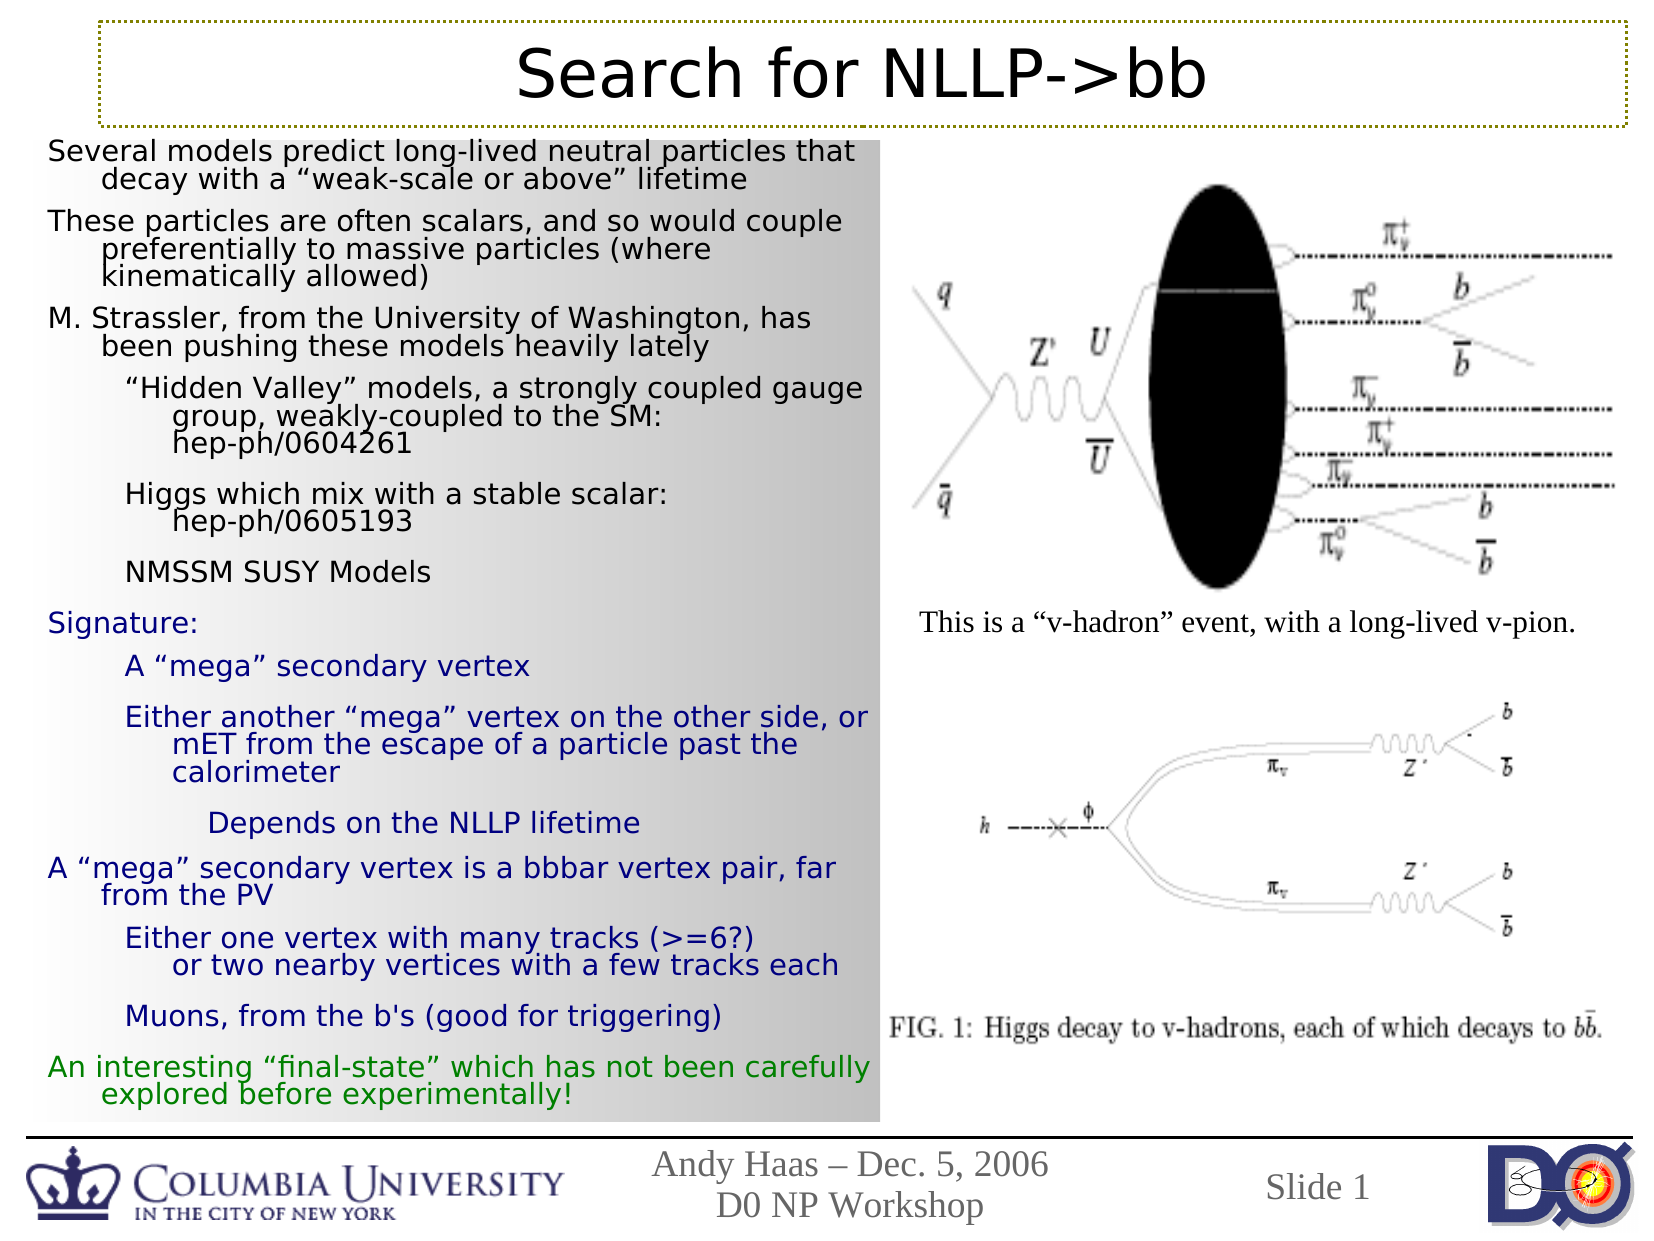

# Search for NLLP->bb
Several models predict long-lived neutral particles that decay with a “weak-scale or above” lifetime
These particles are often scalars, and so would couple preferentially to massive particles (where kinematically allowed)
M. Strassler, from the University of Washington, has been pushing these models heavily lately
“Hidden Valley” models, a strongly coupled gauge group, weakly-coupled to the SM: hep-ph/0604261
Higgs which mix with a stable scalar:
hep-ph/0605193
NMSSM SUSY Models
Signature:
A “mega” secondary vertex
Either another “mega” vertex on the other side, or mET from the escape of a particle past the calorimeter
Depends on the NLLP lifetime
A “mega” secondary vertex is a bbbar vertex pair, far from the PV
Either one vertex with many tracks (>=6?)
or two nearby vertices with a few tracks each
Muons, from the b's (good for triggering)
An interesting “final-state” which has not been carefully explored before experimentally!
This is a “v-hadron” event, with a long-lived v-pion.